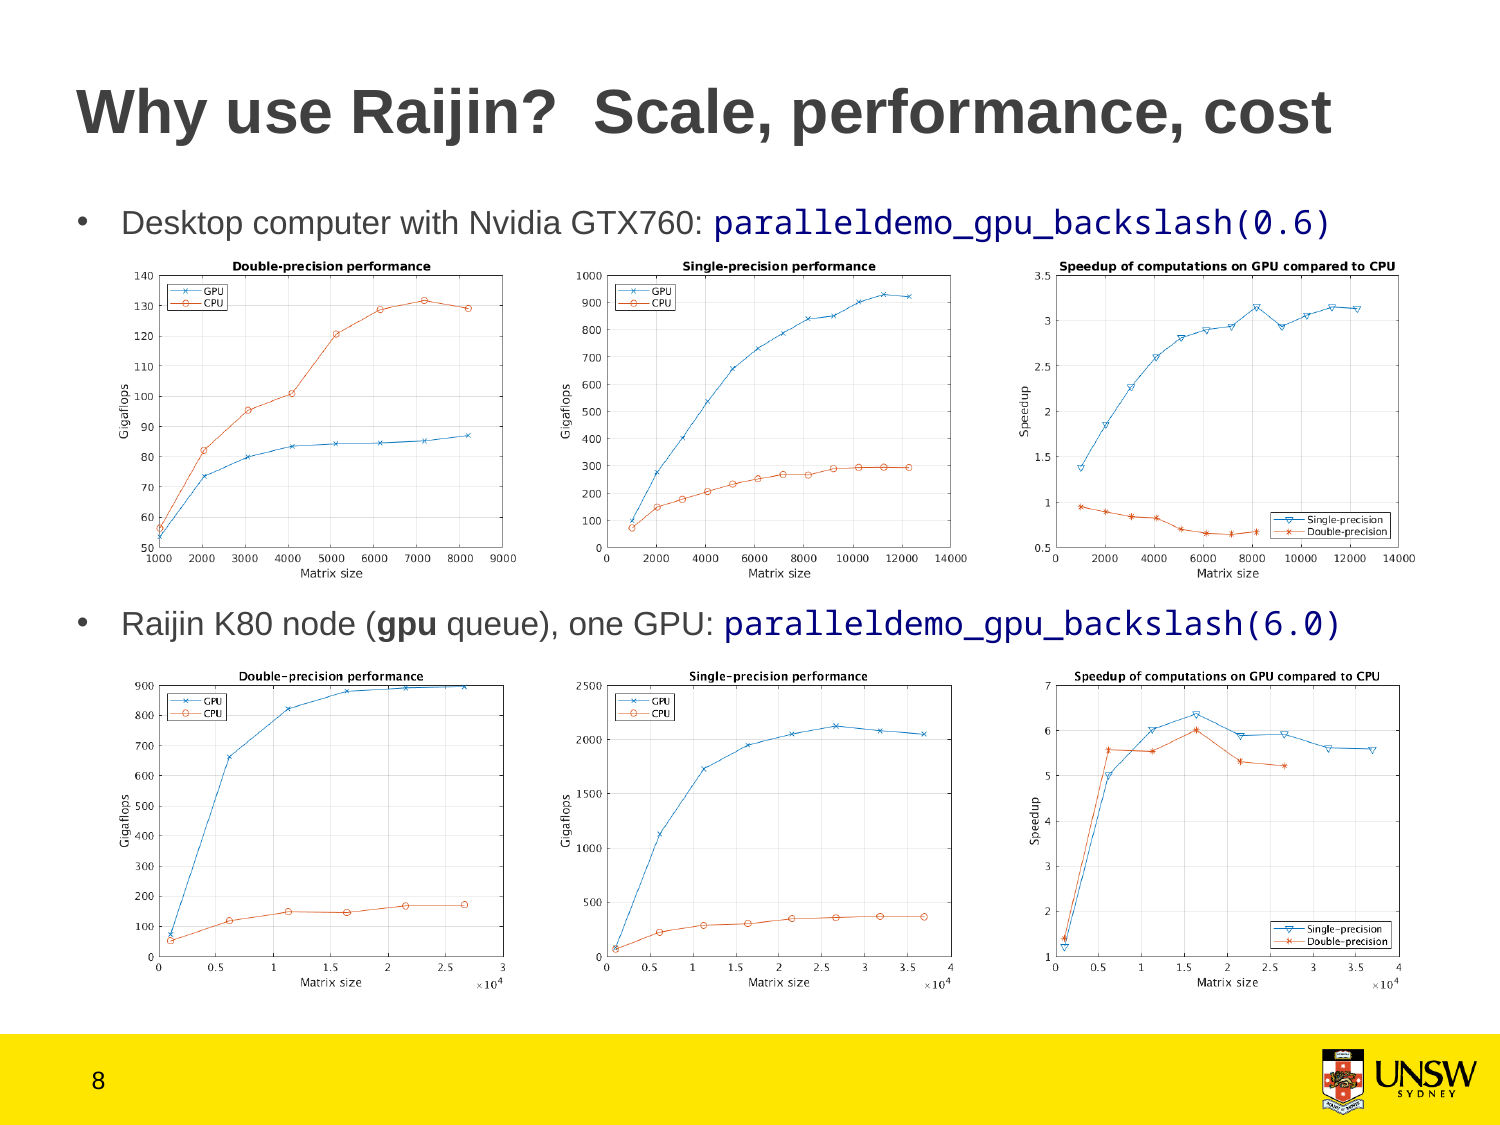

# Why use Raijin? Scale, performance, cost
Desktop computer with Nvidia GTX760: paralleldemo_gpu_backslash(0.6)
Raijin K80 node (gpu queue), one GPU: paralleldemo_gpu_backslash(6.0)